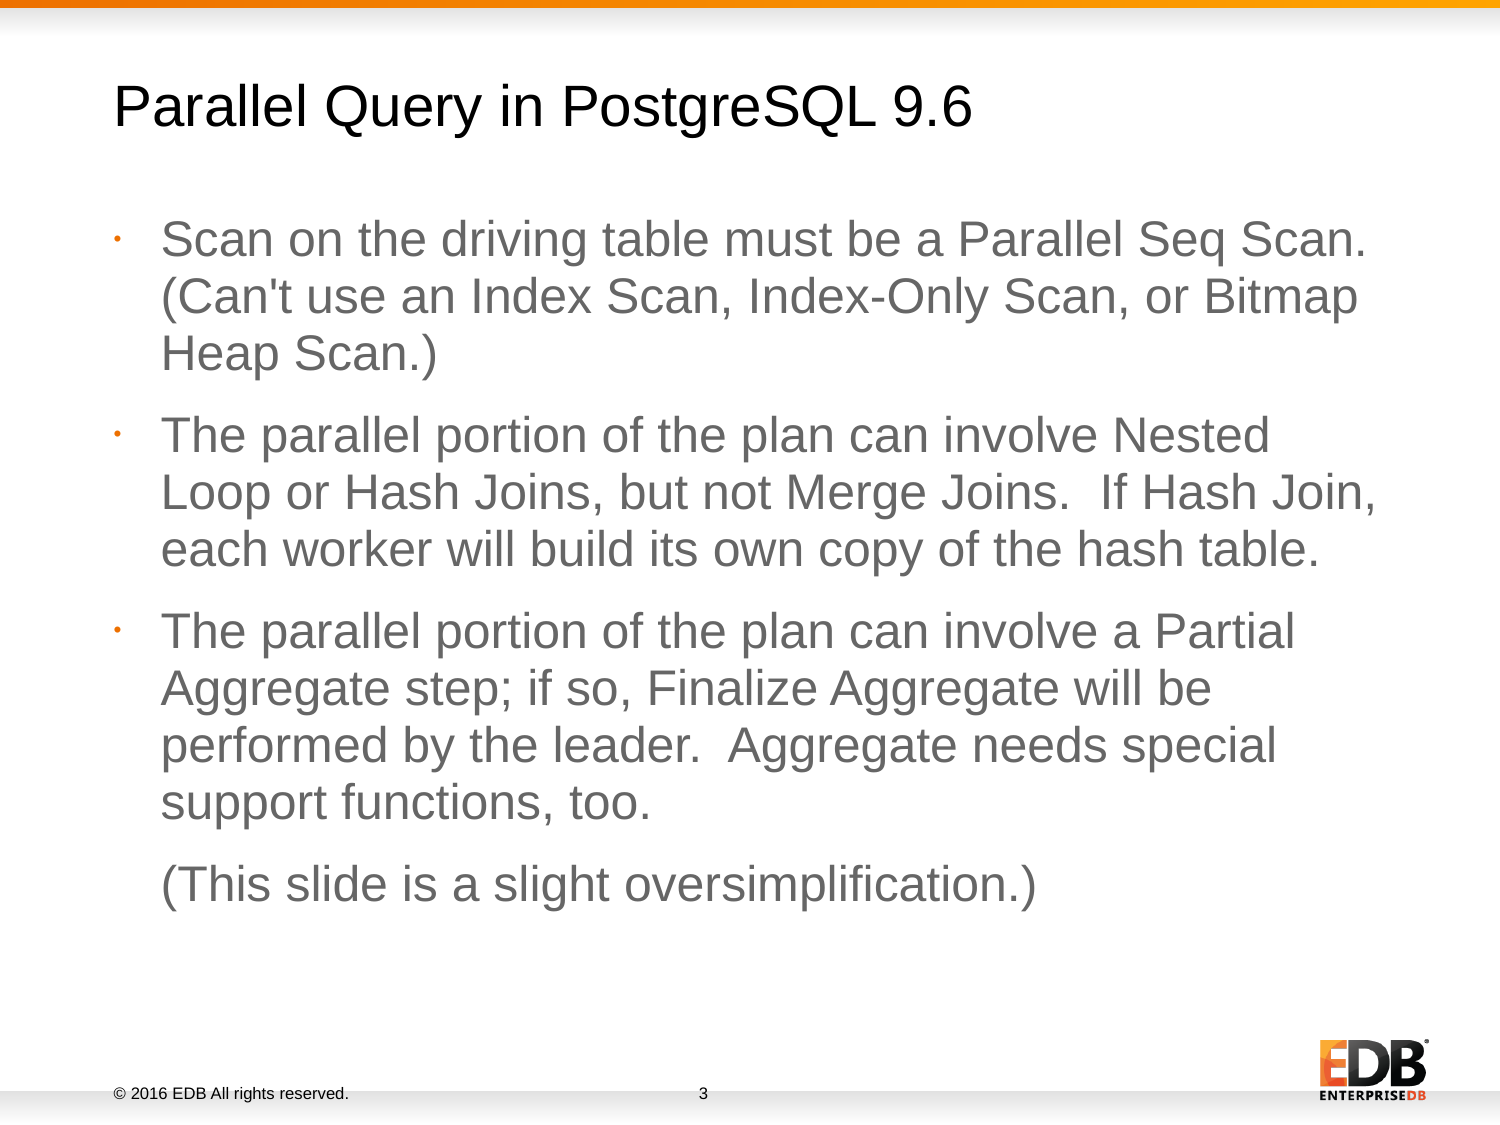

Parallel Query in PostgreSQL 9.6
# Scan on the driving table must be a Parallel Seq Scan. (Can't use an Index Scan, Index-Only Scan, or Bitmap Heap Scan.)
The parallel portion of the plan can involve Nested Loop or Hash Joins, but not Merge Joins. If Hash Join, each worker will build its own copy of the hash table.
The parallel portion of the plan can involve a Partial Aggregate step; if so, Finalize Aggregate will be performed by the leader. Aggregate needs special support functions, too.
(This slide is a slight oversimplification.)